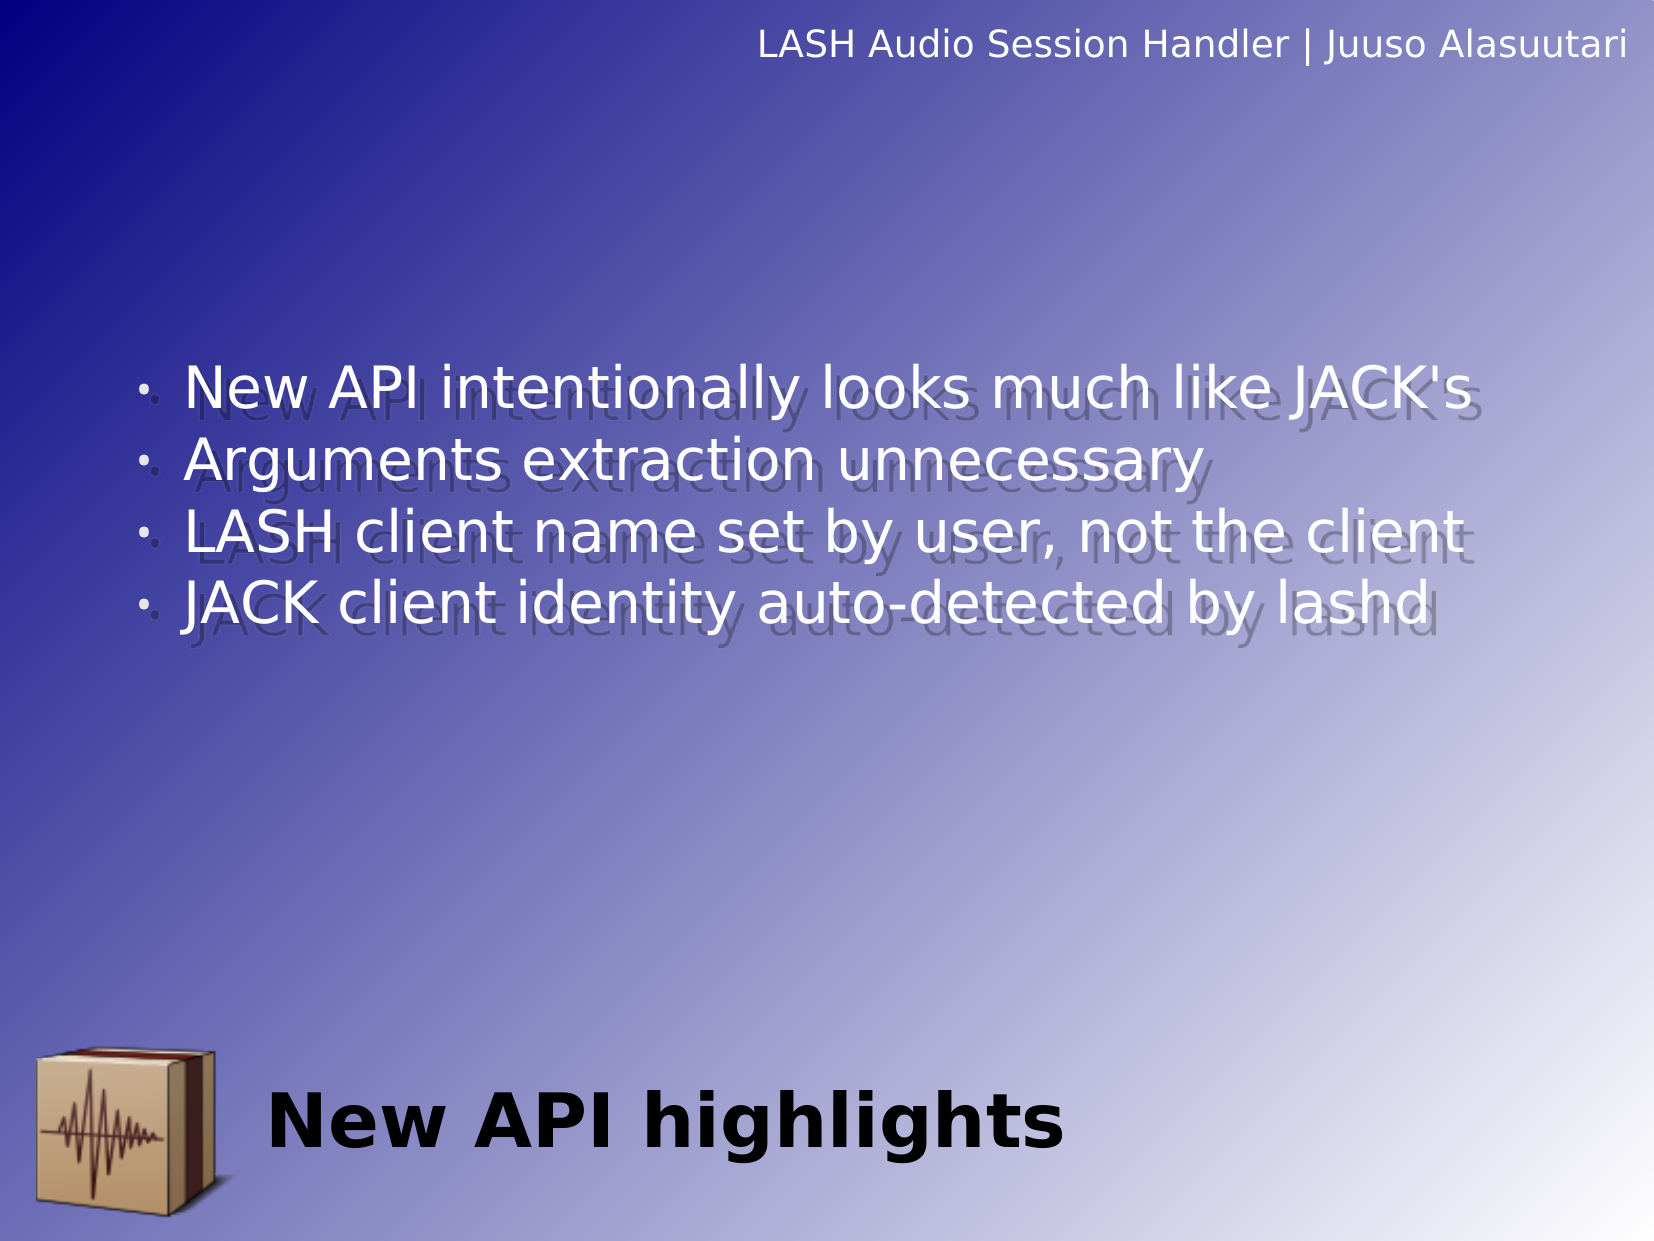

New API intentionally looks much like JACK's
Arguments extraction unnecessary
LASH client name set by user, not the client
JACK client identity auto-detected by lashd
# New API highlights